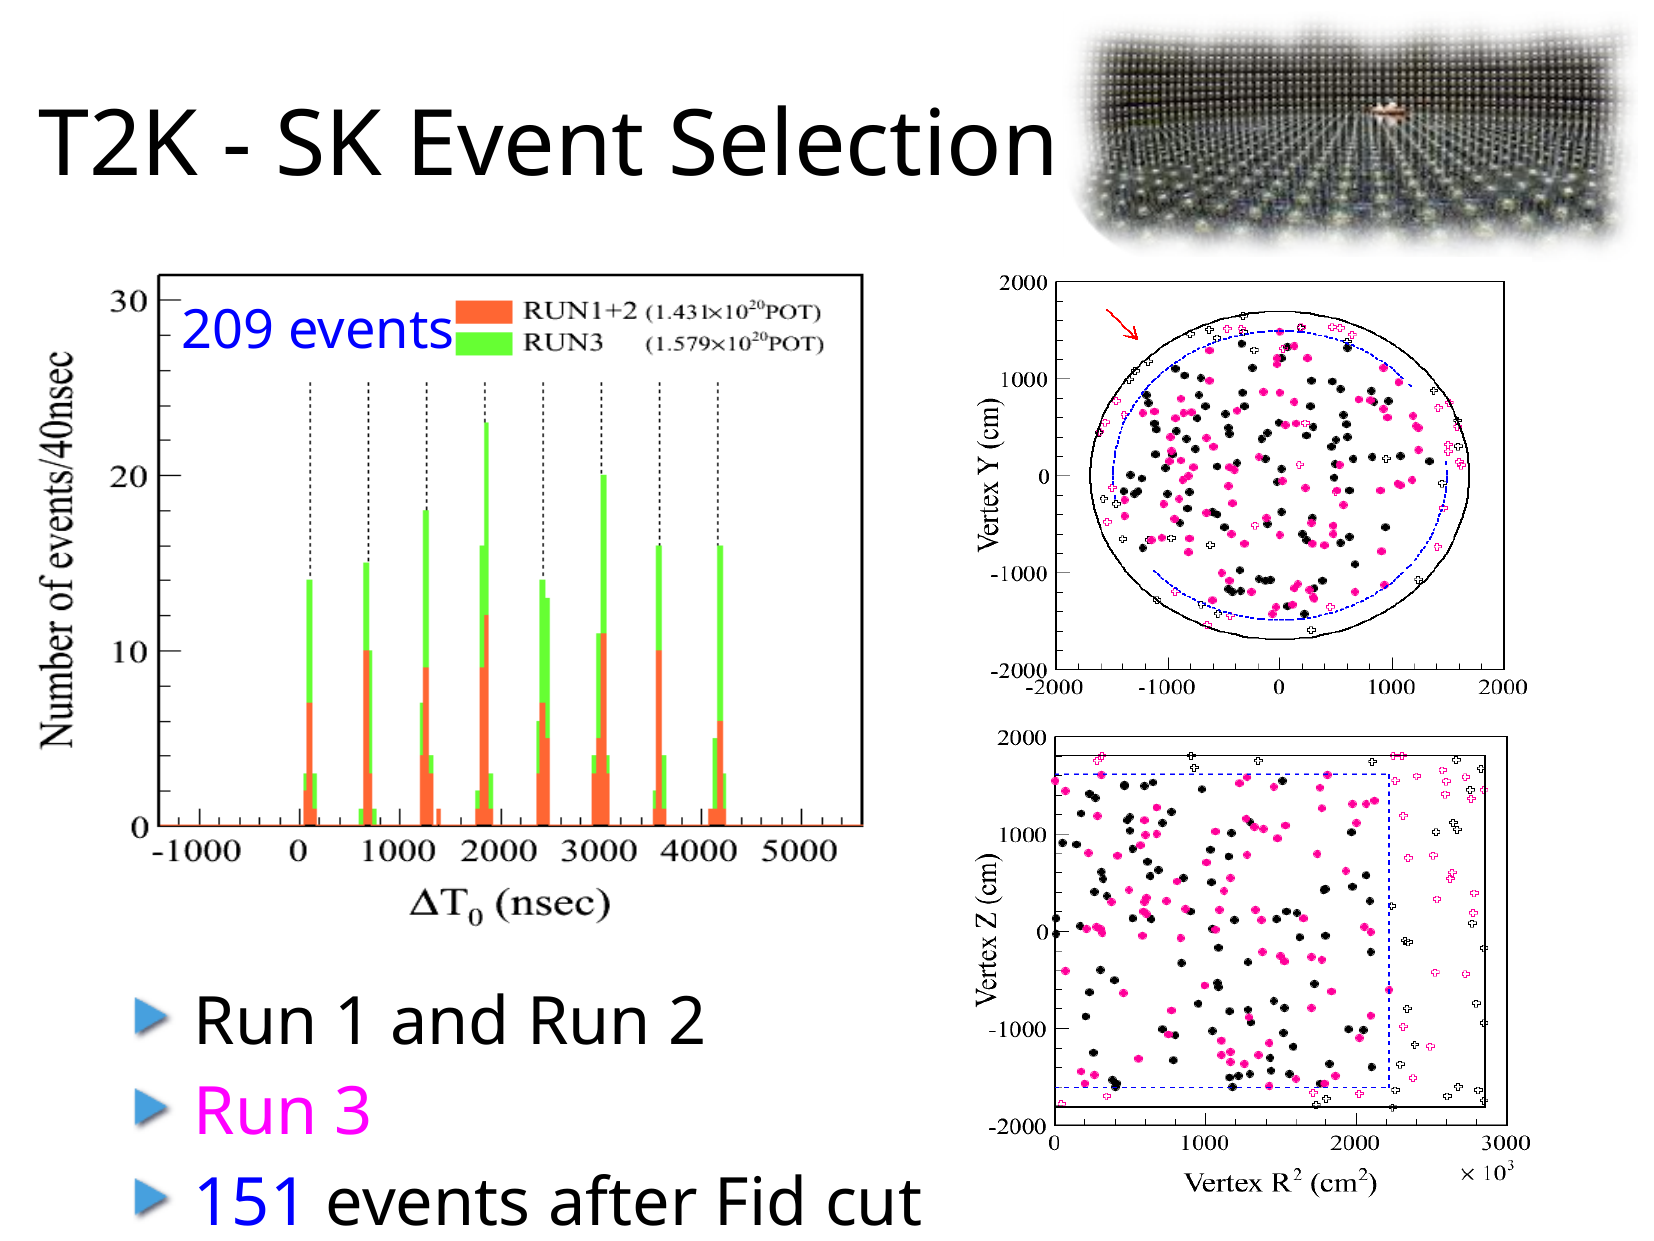

# T2K - SK Event Selection
209 events
 Run 1 and Run 2
 Run 3
 151 events after Fid cut